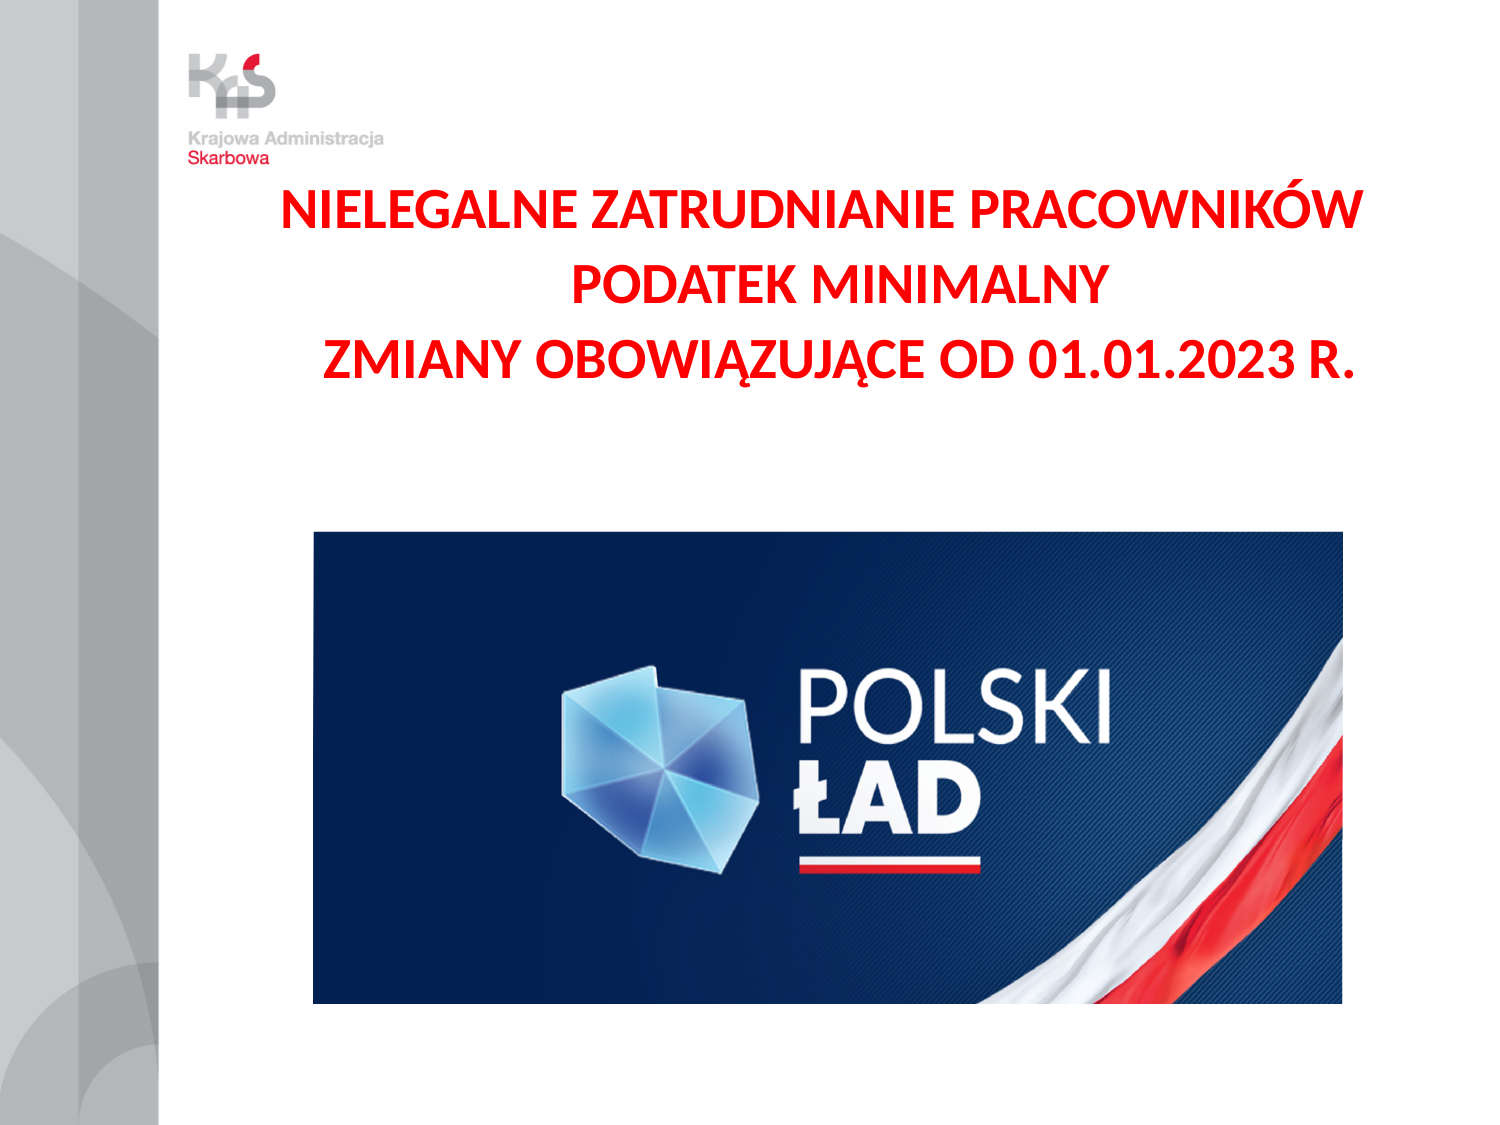

NIELEGALNE ZATRUDNIANIE PRACOWNIKÓW
PODATEK MINIMALNY
ZMIANY OBOWIĄZUJĄCE OD 01.01.2023 R.